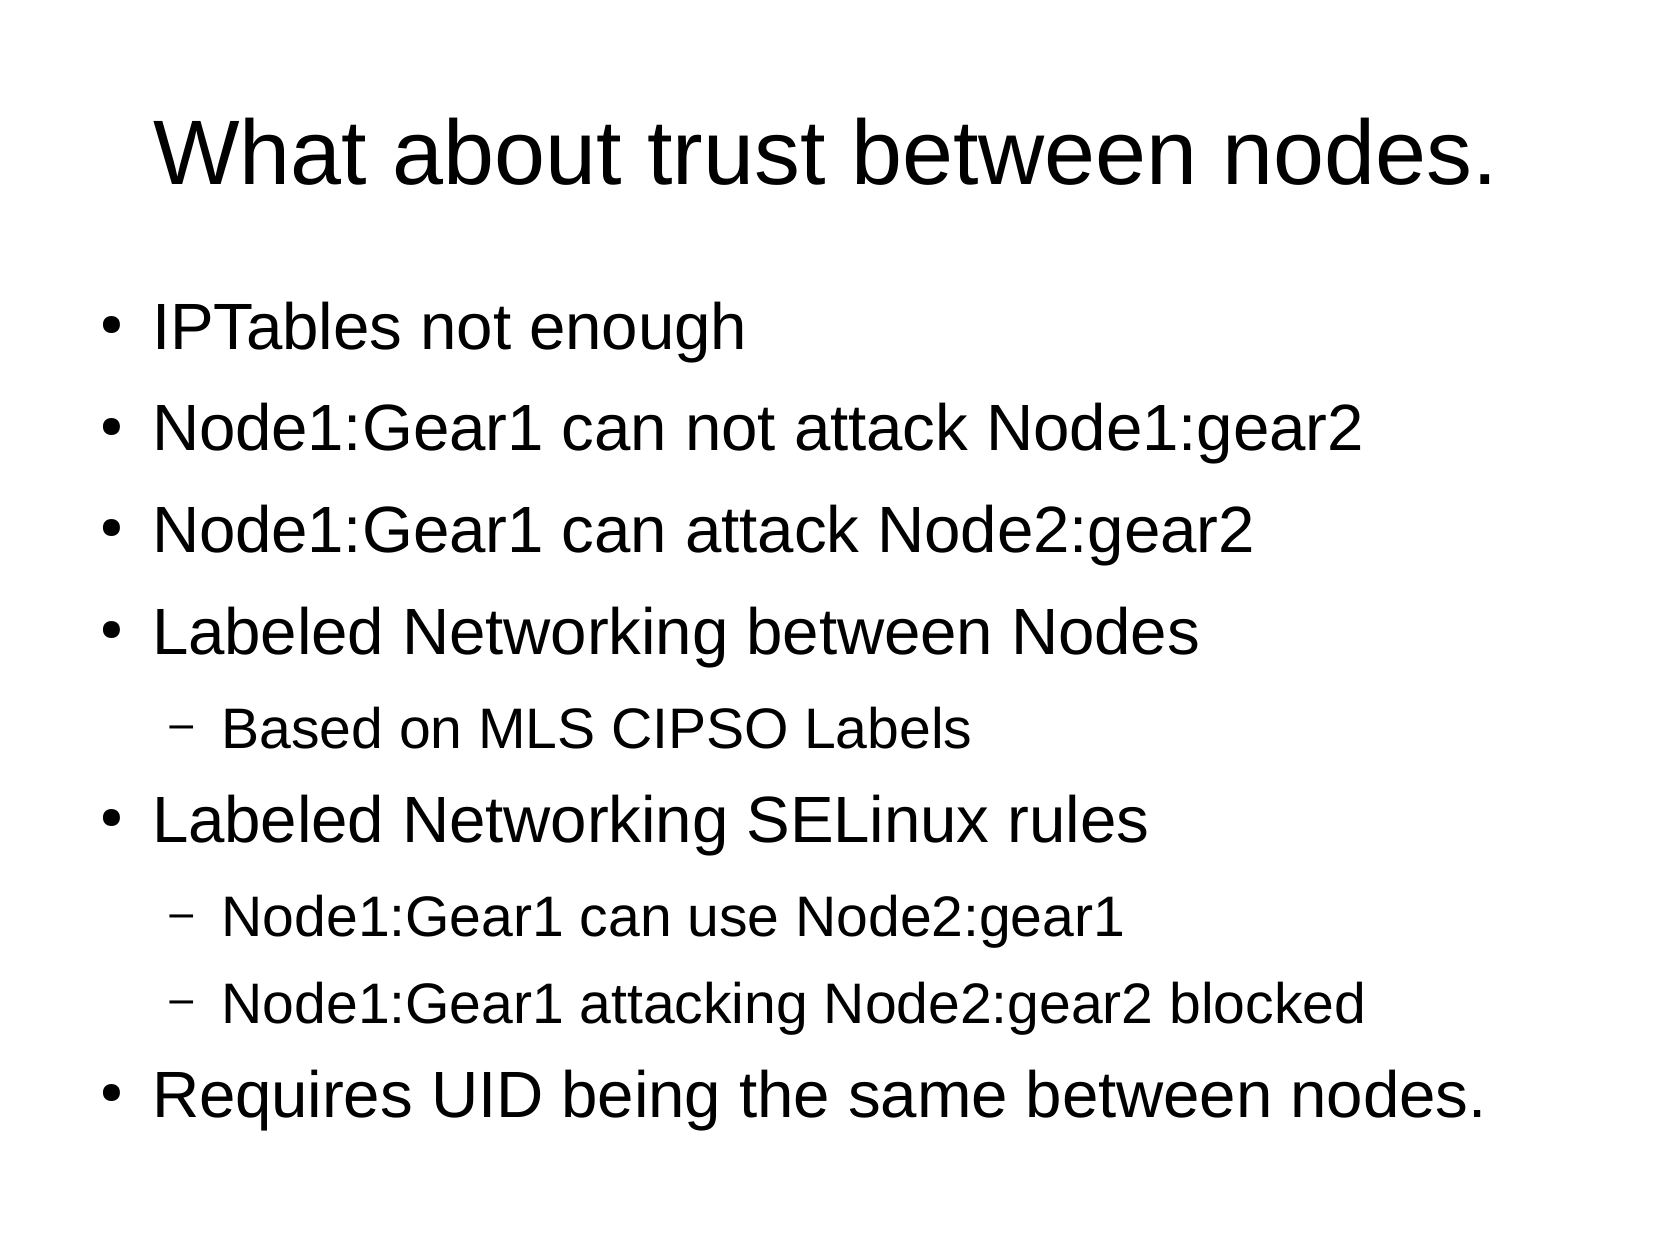

# What about trust between nodes.
IPTables not enough
Node1:Gear1 can not attack Node1:gear2
Node1:Gear1 can attack Node2:gear2
Labeled Networking between Nodes
Based on MLS CIPSO Labels
Labeled Networking SELinux rules
Node1:Gear1 can use Node2:gear1
Node1:Gear1 attacking Node2:gear2 blocked
Requires UID being the same between nodes.